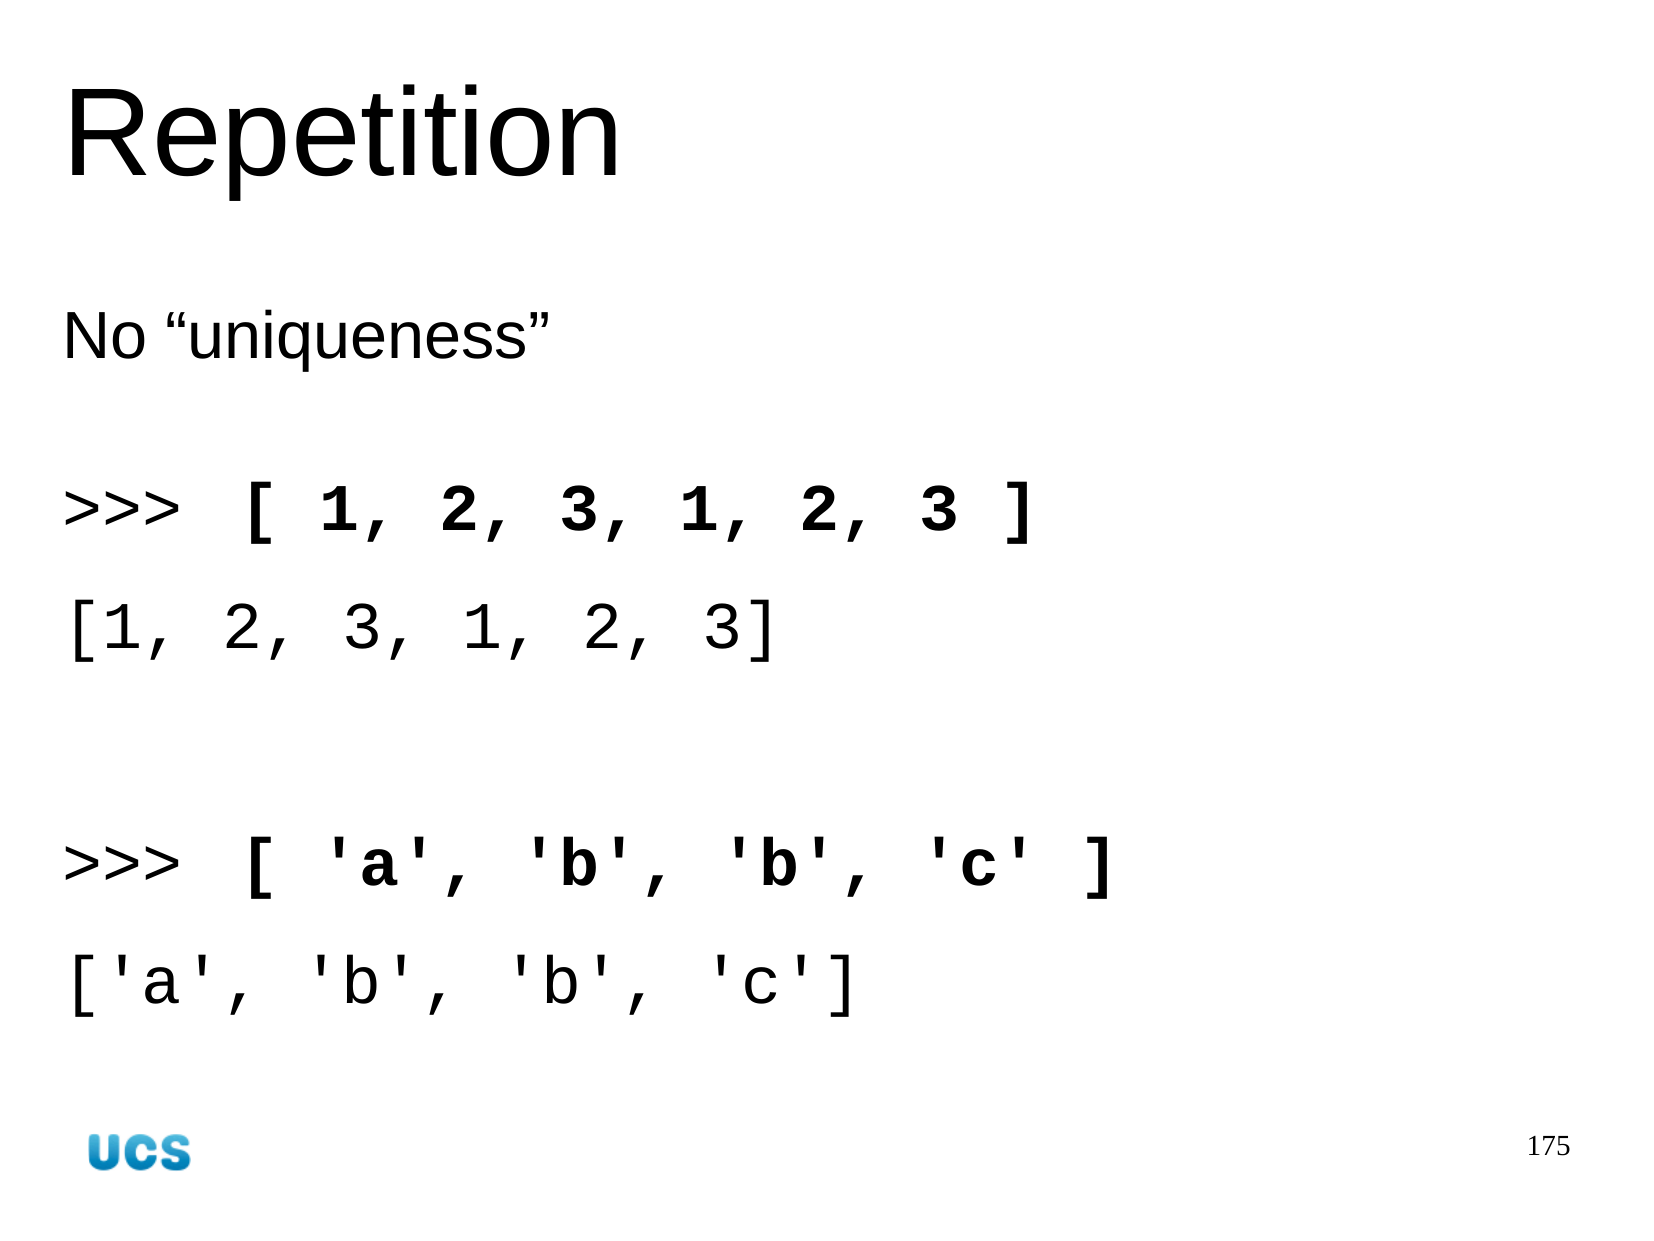

Repetition
No “uniqueness”
>>>
[ 1, 2, 3, 1, 2, 3 ]
[1, 2, 3, 1, 2, 3]
>>>
[ ′a′, ′b′, 'b', 'c' ]
[′a′, ′b′, 'b', 'c']
175